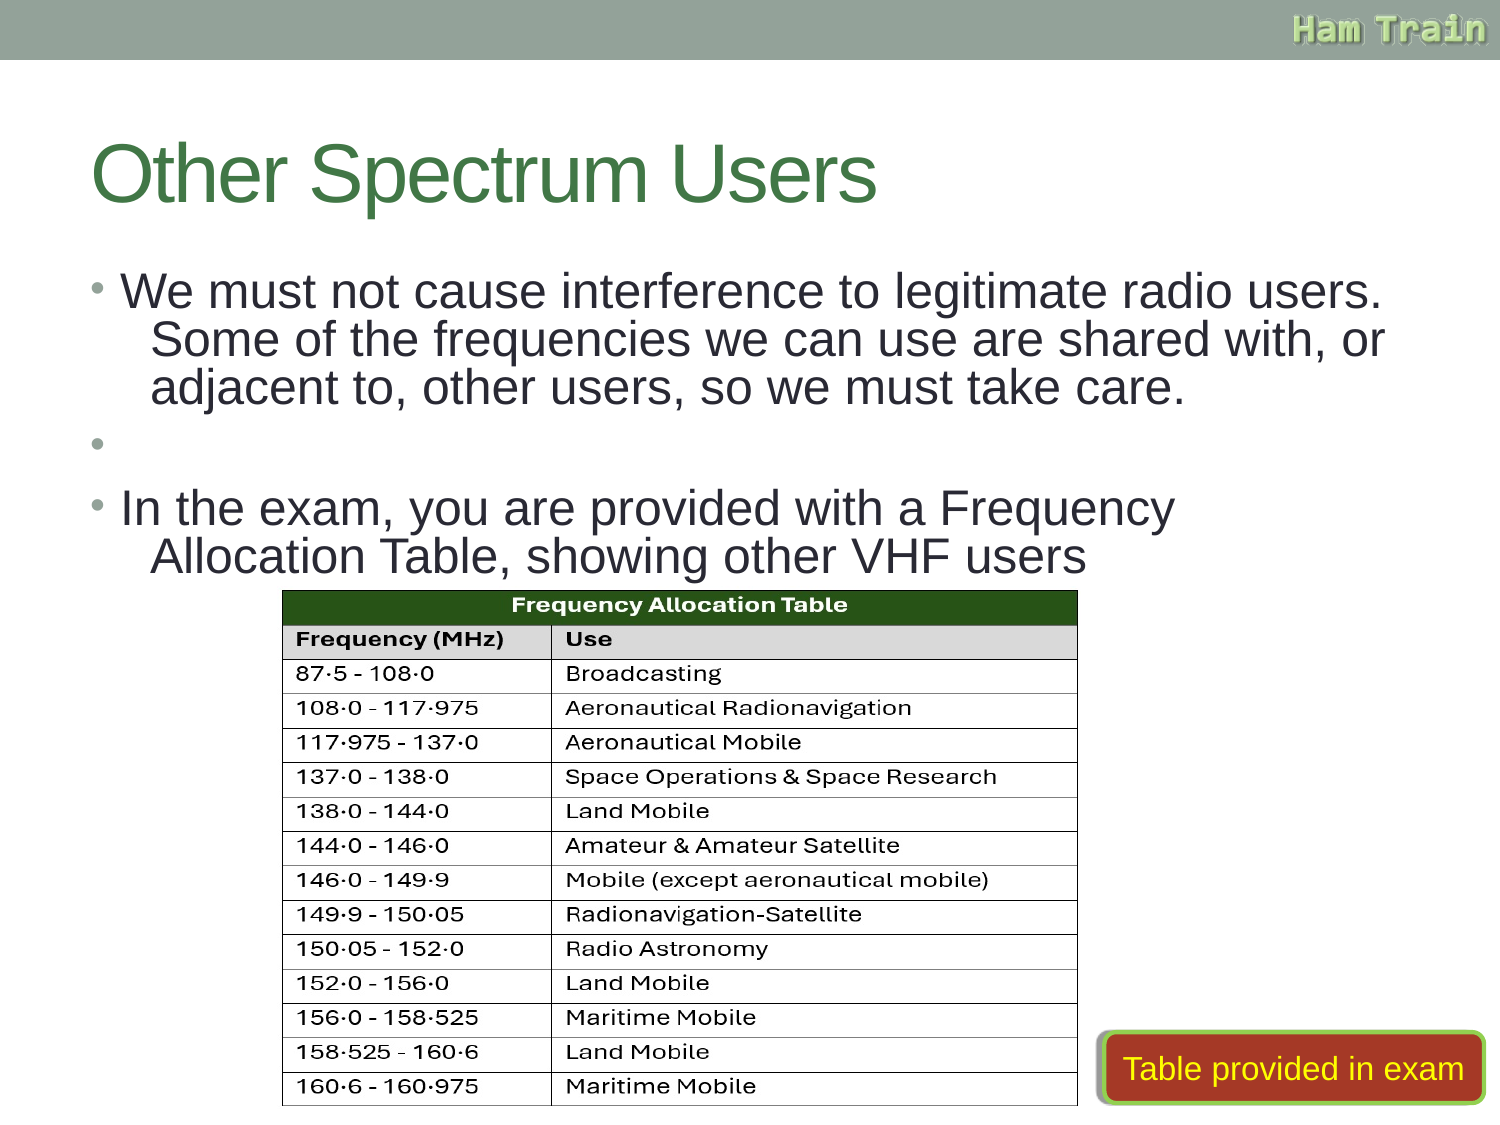

# Other Spectrum Users
We must not cause interference to legitimate radio users. Some of the frequencies we can use are shared with, or adjacent to, other users, so we must take care.
In the exam, you are provided with a Frequency Allocation Table, showing other VHF users
Table provided in exam